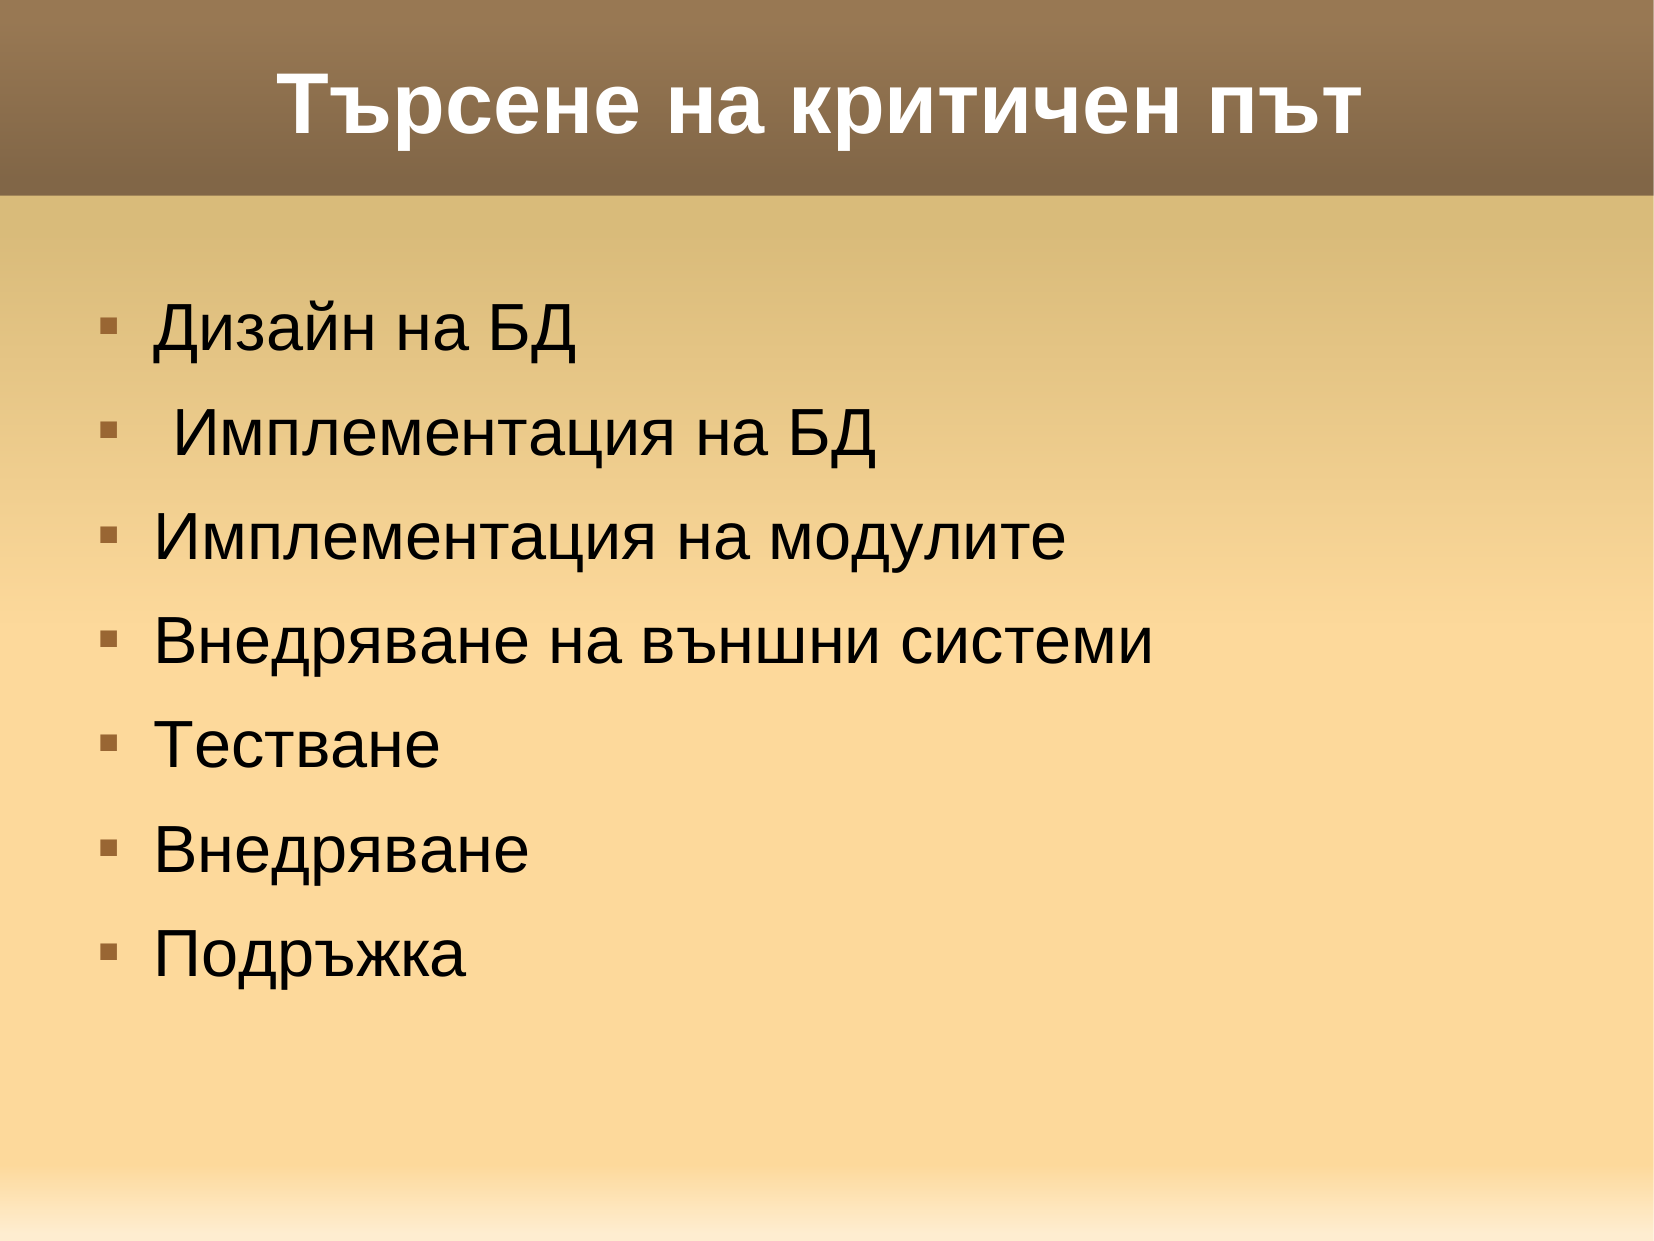

# Търсене на критичен път
Дизайн на БД
 Имплементация на БД
Имплементация на модулите
Внедряване на външни системи
Тестване
Внедряване
Подръжка